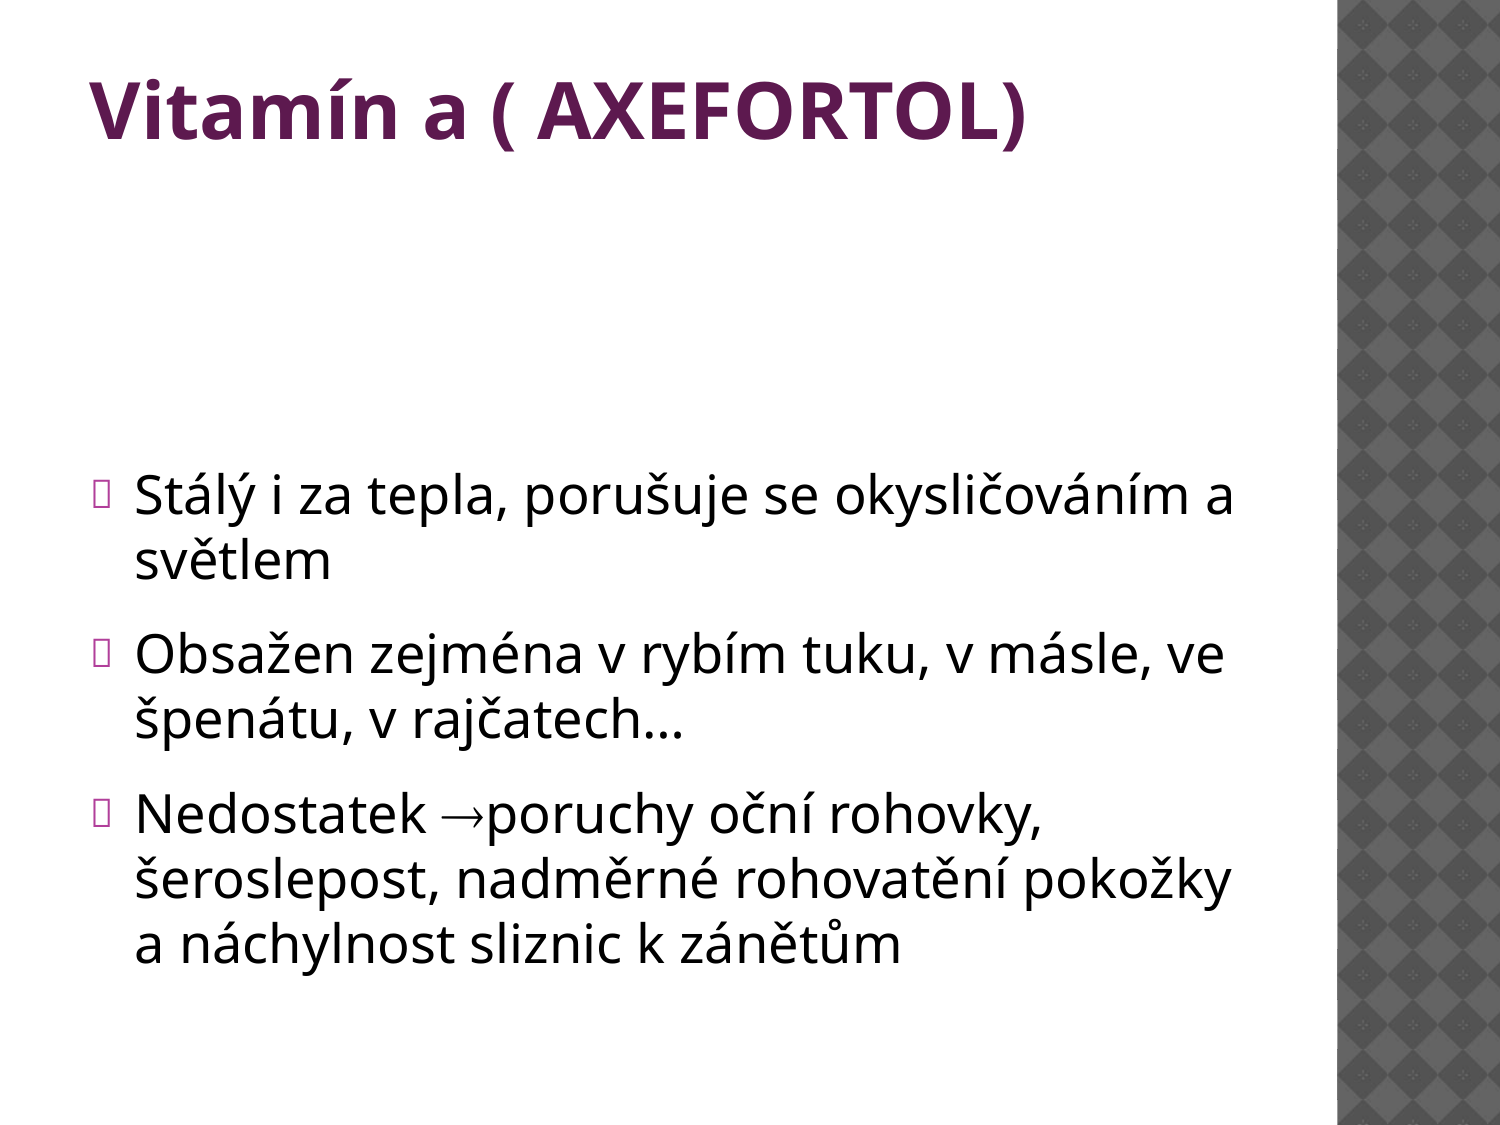

# Vitamín a ( AXEFORTOL)
Stálý i za tepla, porušuje se okysličováním a světlem
Obsažen zejména v rybím tuku, v másle, ve špenátu, v rajčatech…
Nedostatek poruchy oční rohovky, šeroslepost, nadměrné rohovatění pokožky a náchylnost sliznic k zánětům